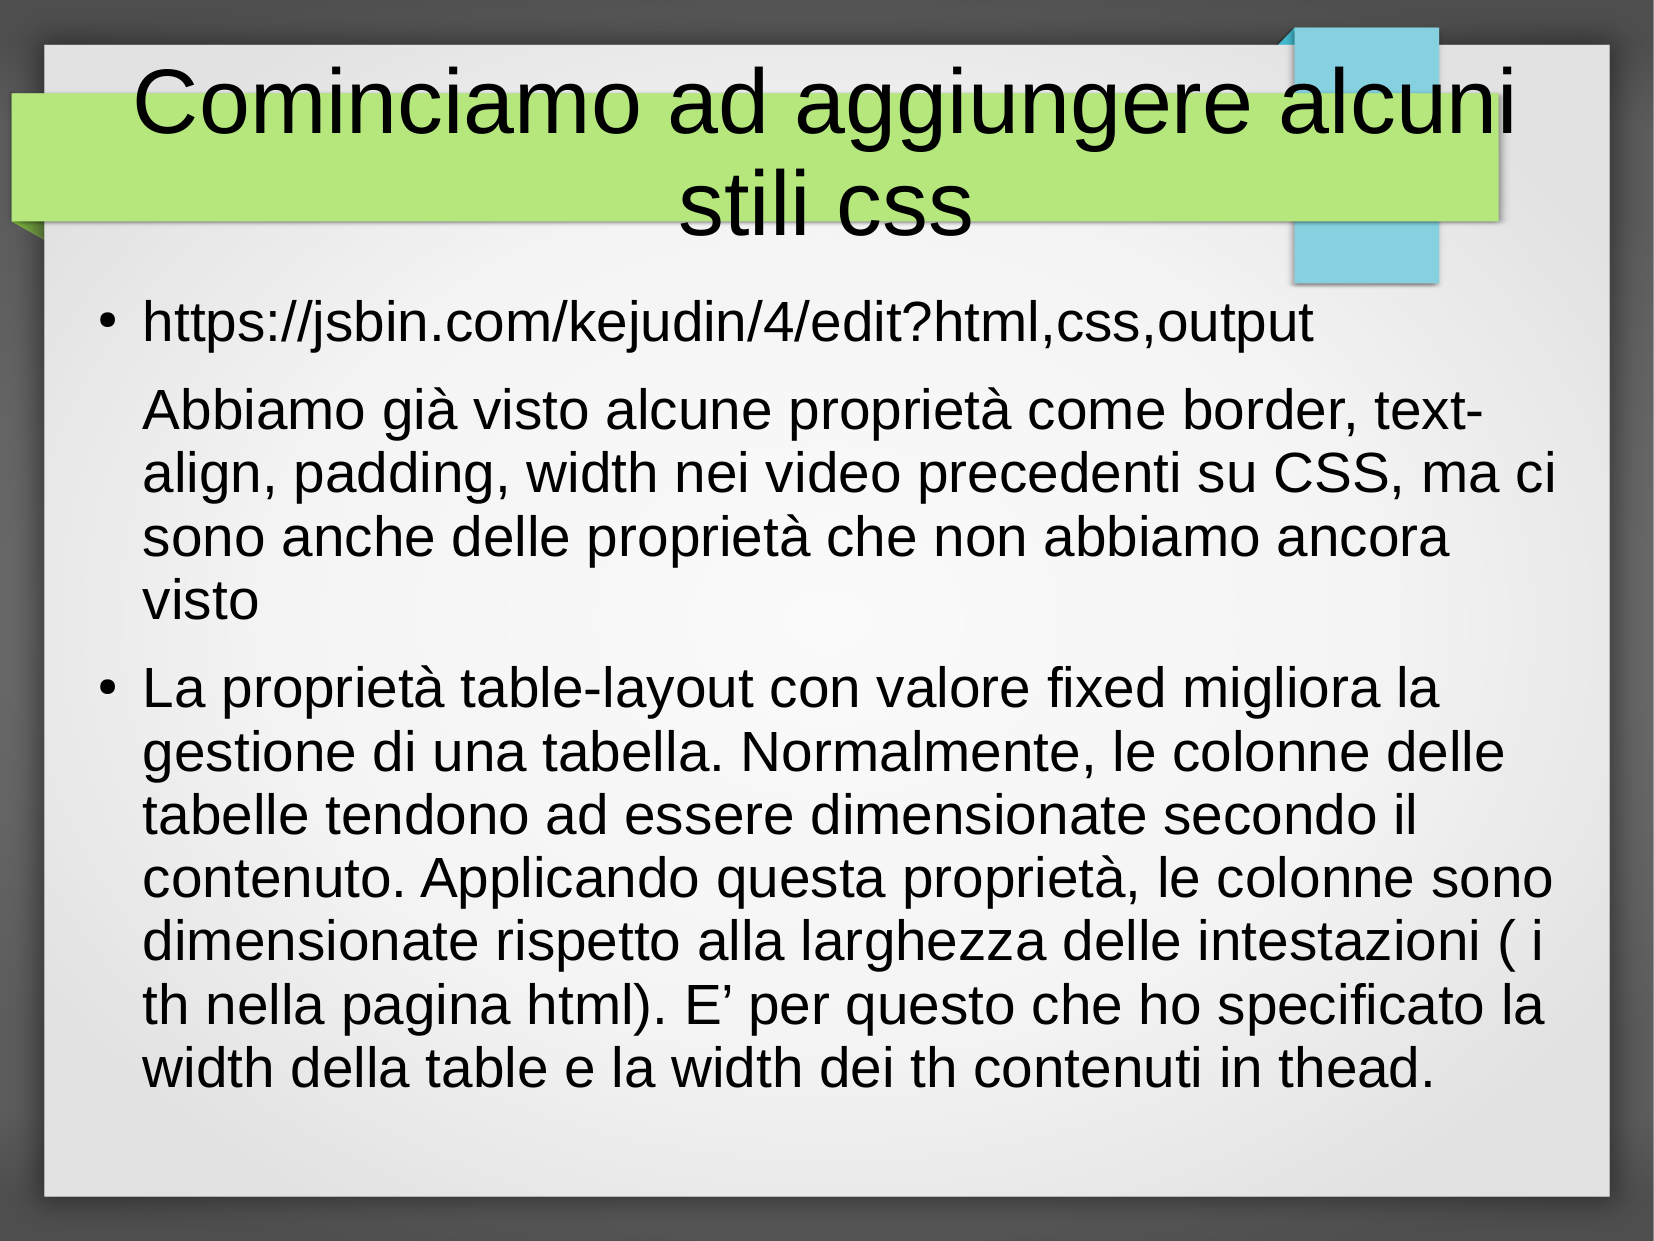

# Cominciamo ad aggiungere alcuni stili css
https://jsbin.com/kejudin/4/edit?html,css,output
Abbiamo già visto alcune proprietà come border, text-align, padding, width nei video precedenti su CSS, ma ci sono anche delle proprietà che non abbiamo ancora visto
La proprietà table-layout con valore fixed migliora la gestione di una tabella. Normalmente, le colonne delle tabelle tendono ad essere dimensionate secondo il contenuto. Applicando questa proprietà, le colonne sono dimensionate rispetto alla larghezza delle intestazioni ( i th nella pagina html). E’ per questo che ho specificato la width della table e la width dei th contenuti in thead.